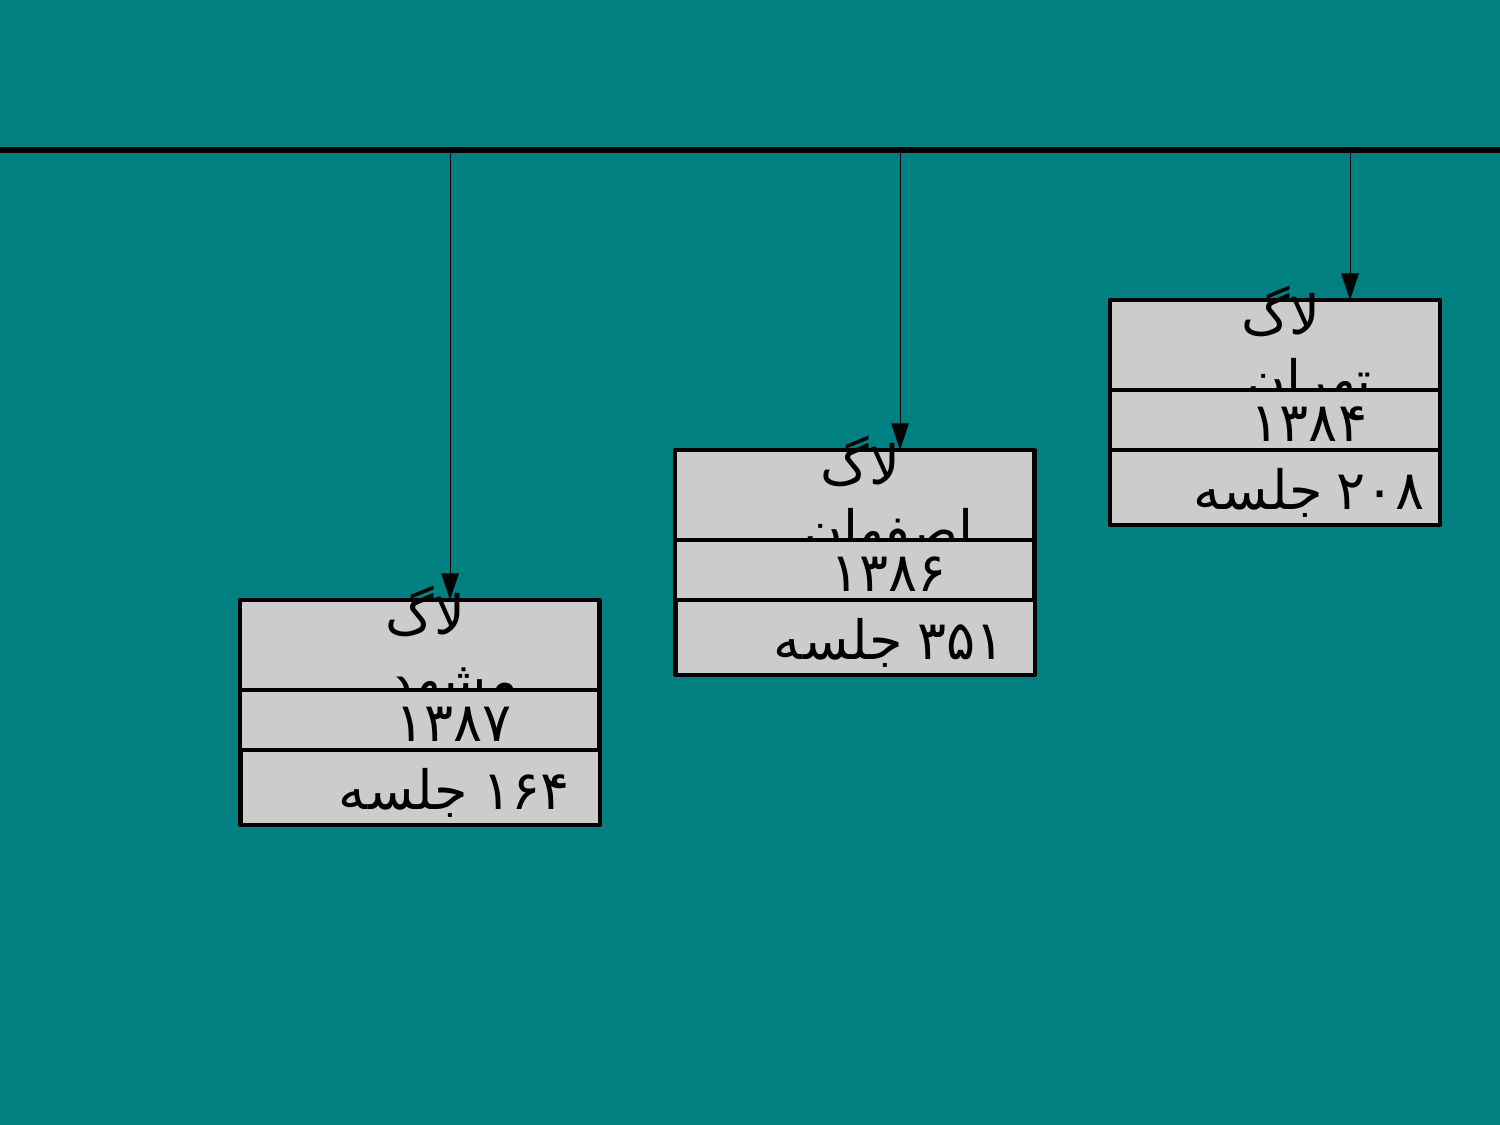

لاگ تهران
۱۳۸۴
 لاگ اصفهان
۲۰۸ جلسه
۱۳۸۶
 لاگ مشهد
۳۵۱ جلسه
۱۳۸۷
۱۶۴ جلسه